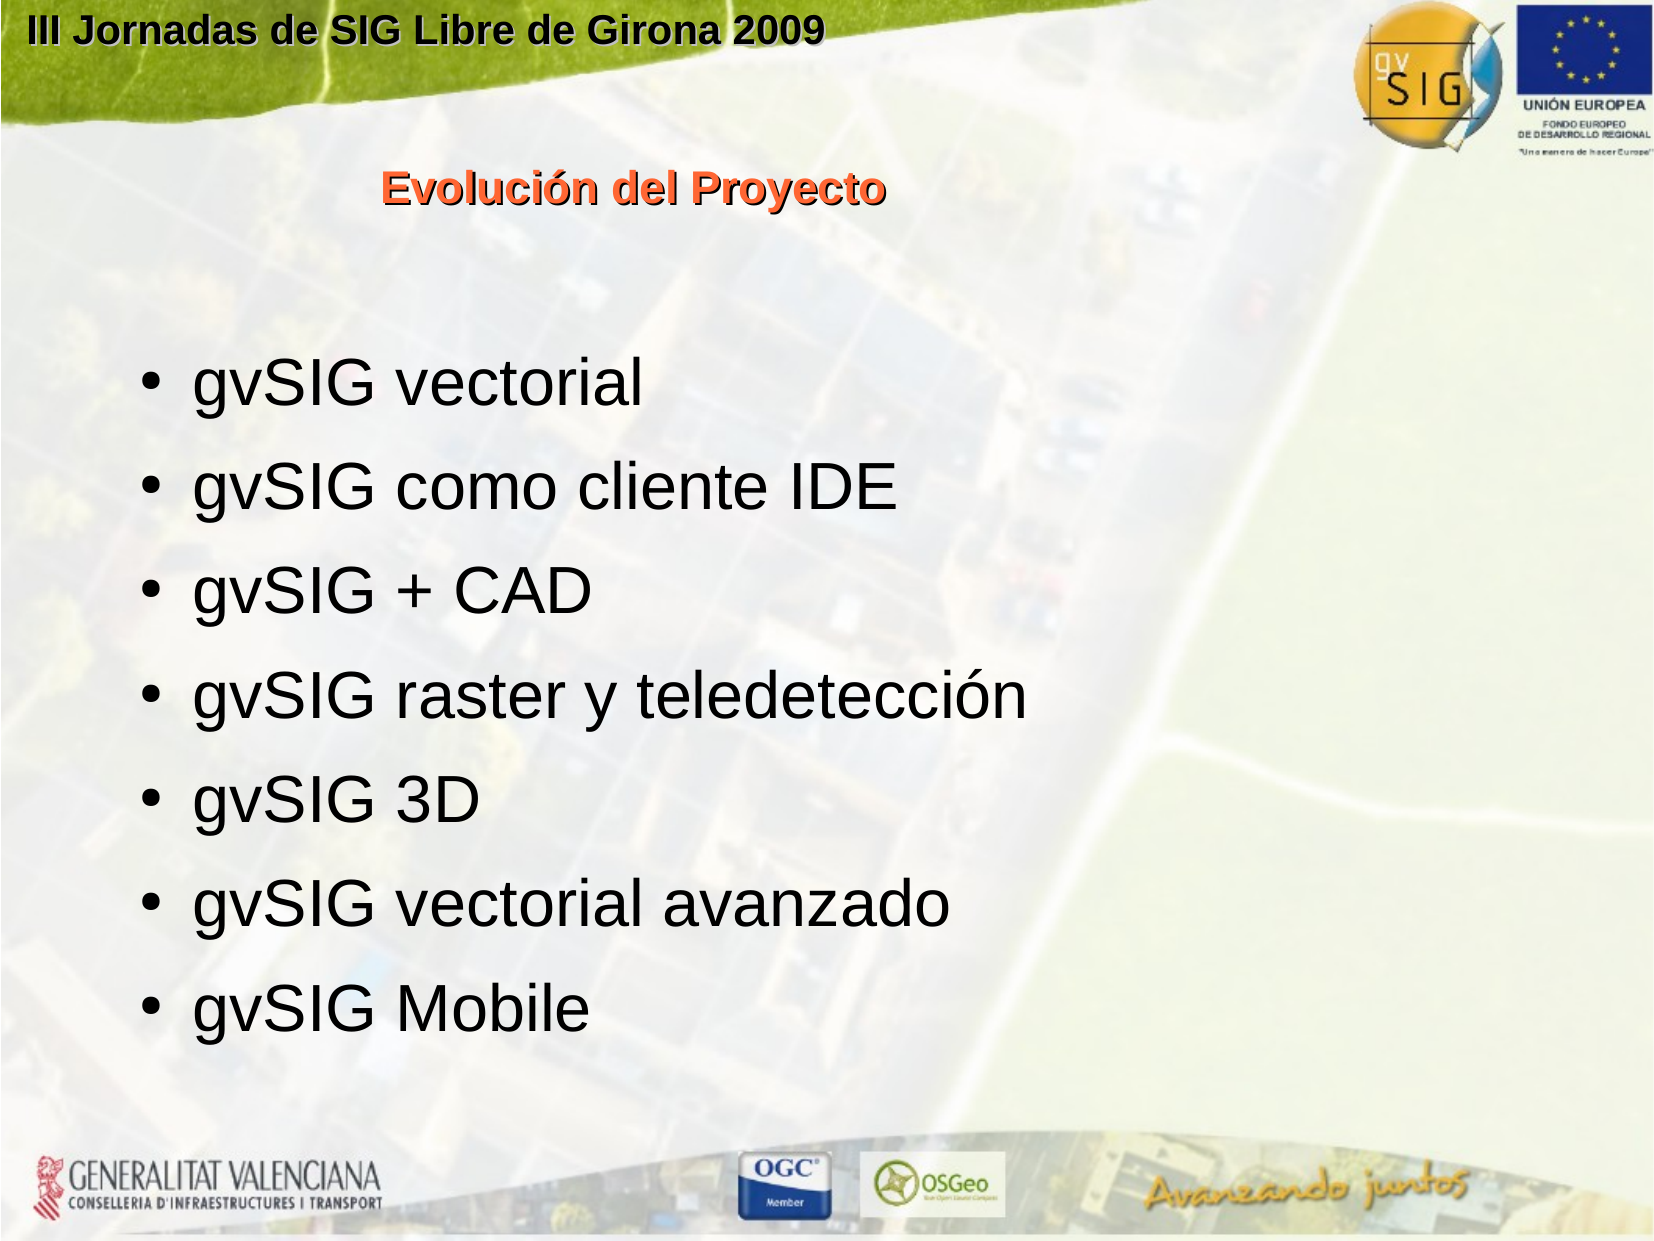

#
Evolución del Proyecto
gvSIG vectorial
gvSIG como cliente IDE
gvSIG + CAD
gvSIG raster y teledetección
gvSIG 3D
gvSIG vectorial avanzado
gvSIG Mobile